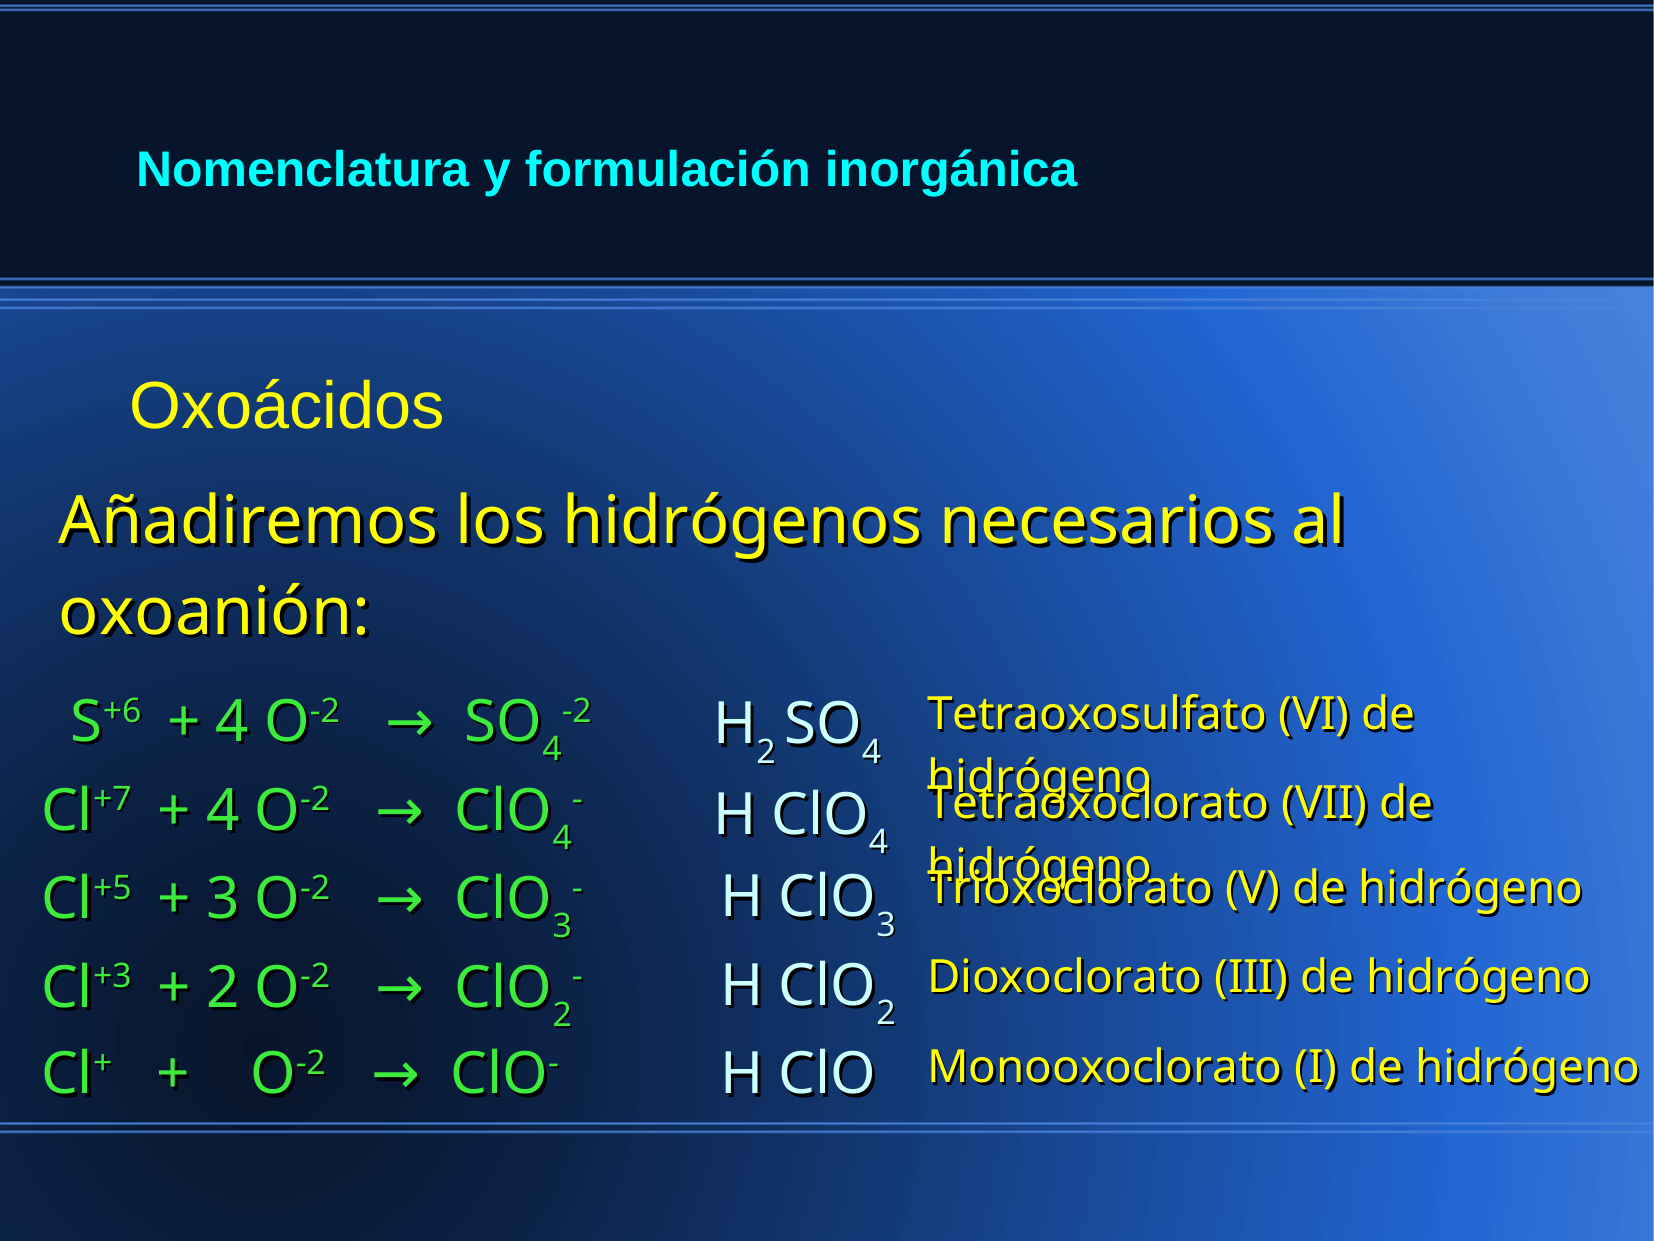

Nomenclatura y formulación inorgánica
# Oxoácidos
Añadiremos los hidrógenos necesarios al oxoanión:
S+6 + 4 O-2 → SO4-2
Tetraoxosulfato (VI) de hidrógeno
H2 SO4
Cl+7 + 4 O-2 → ClO4-
Tetraoxoclorato (VII) de hidrógeno
H ClO4
H ClO3
Trioxoclorato (V) de hidrógeno
Cl+5 + 3 O-2 → ClO3-
H ClO2
Dioxoclorato (III) de hidrógeno
Cl+3 + 2 O-2 → ClO2-
Cl+ + O-2 → ClO-
H ClO
Monooxoclorato (I) de hidrógeno